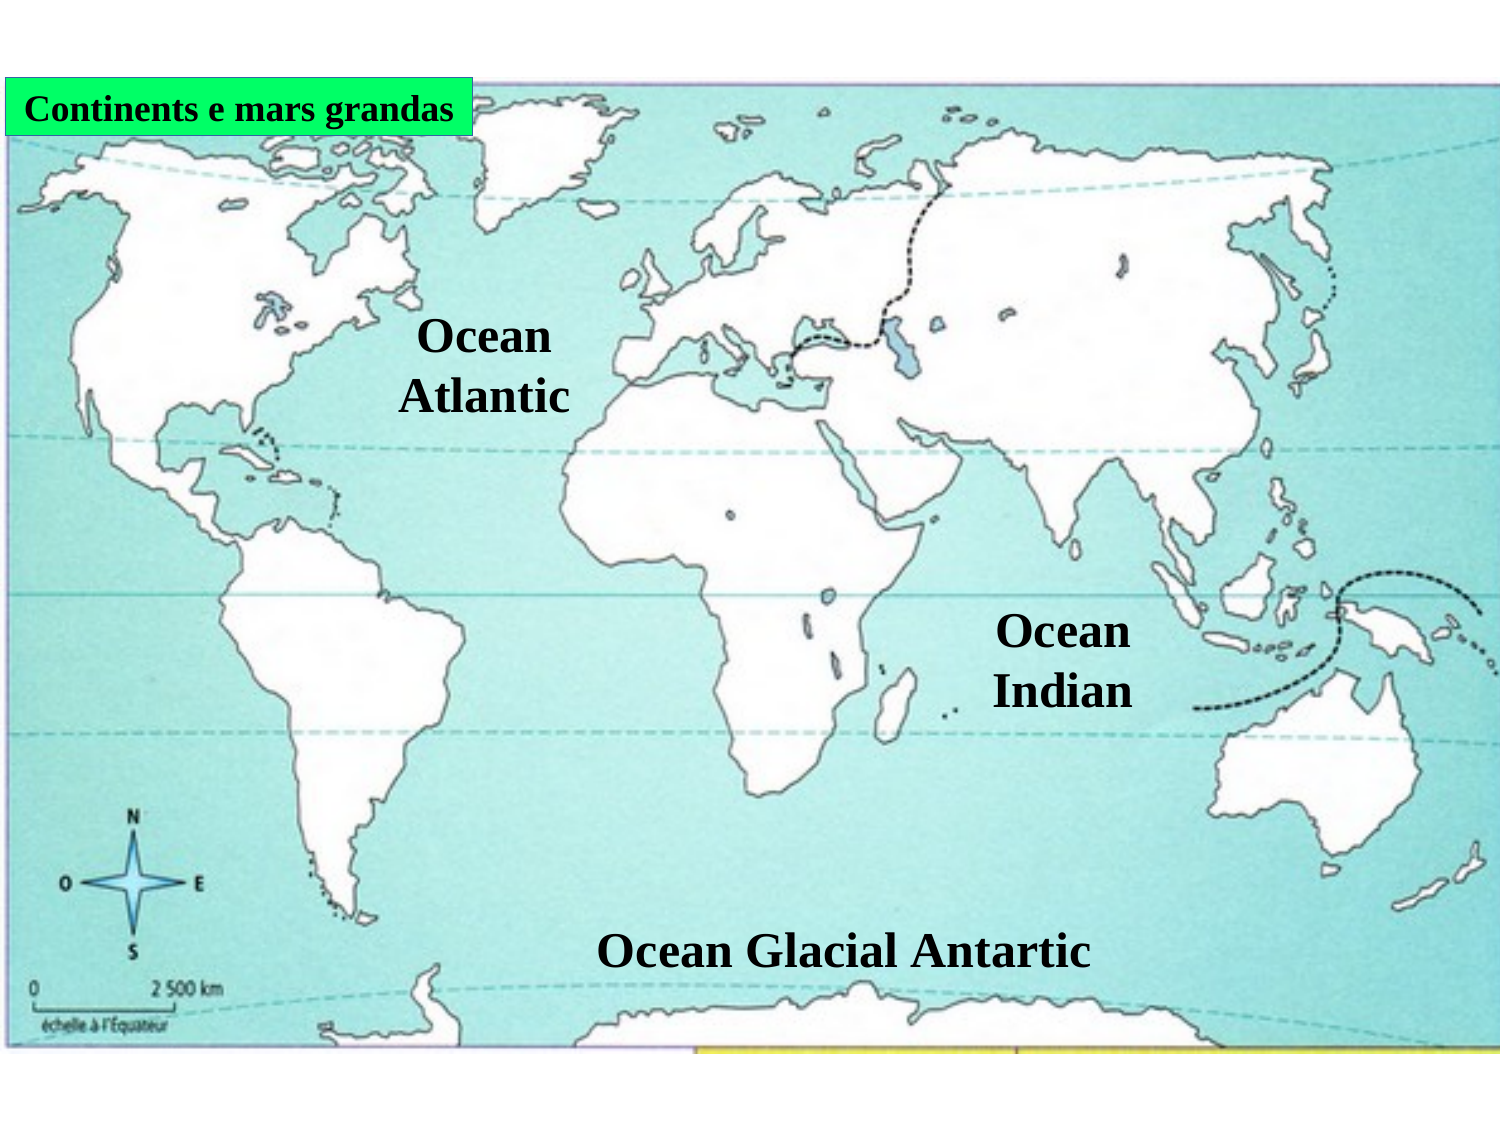

Continents e mars grandas
Ocean
Atlantic
Ocean
Indian
Ocean Glacial Antartic